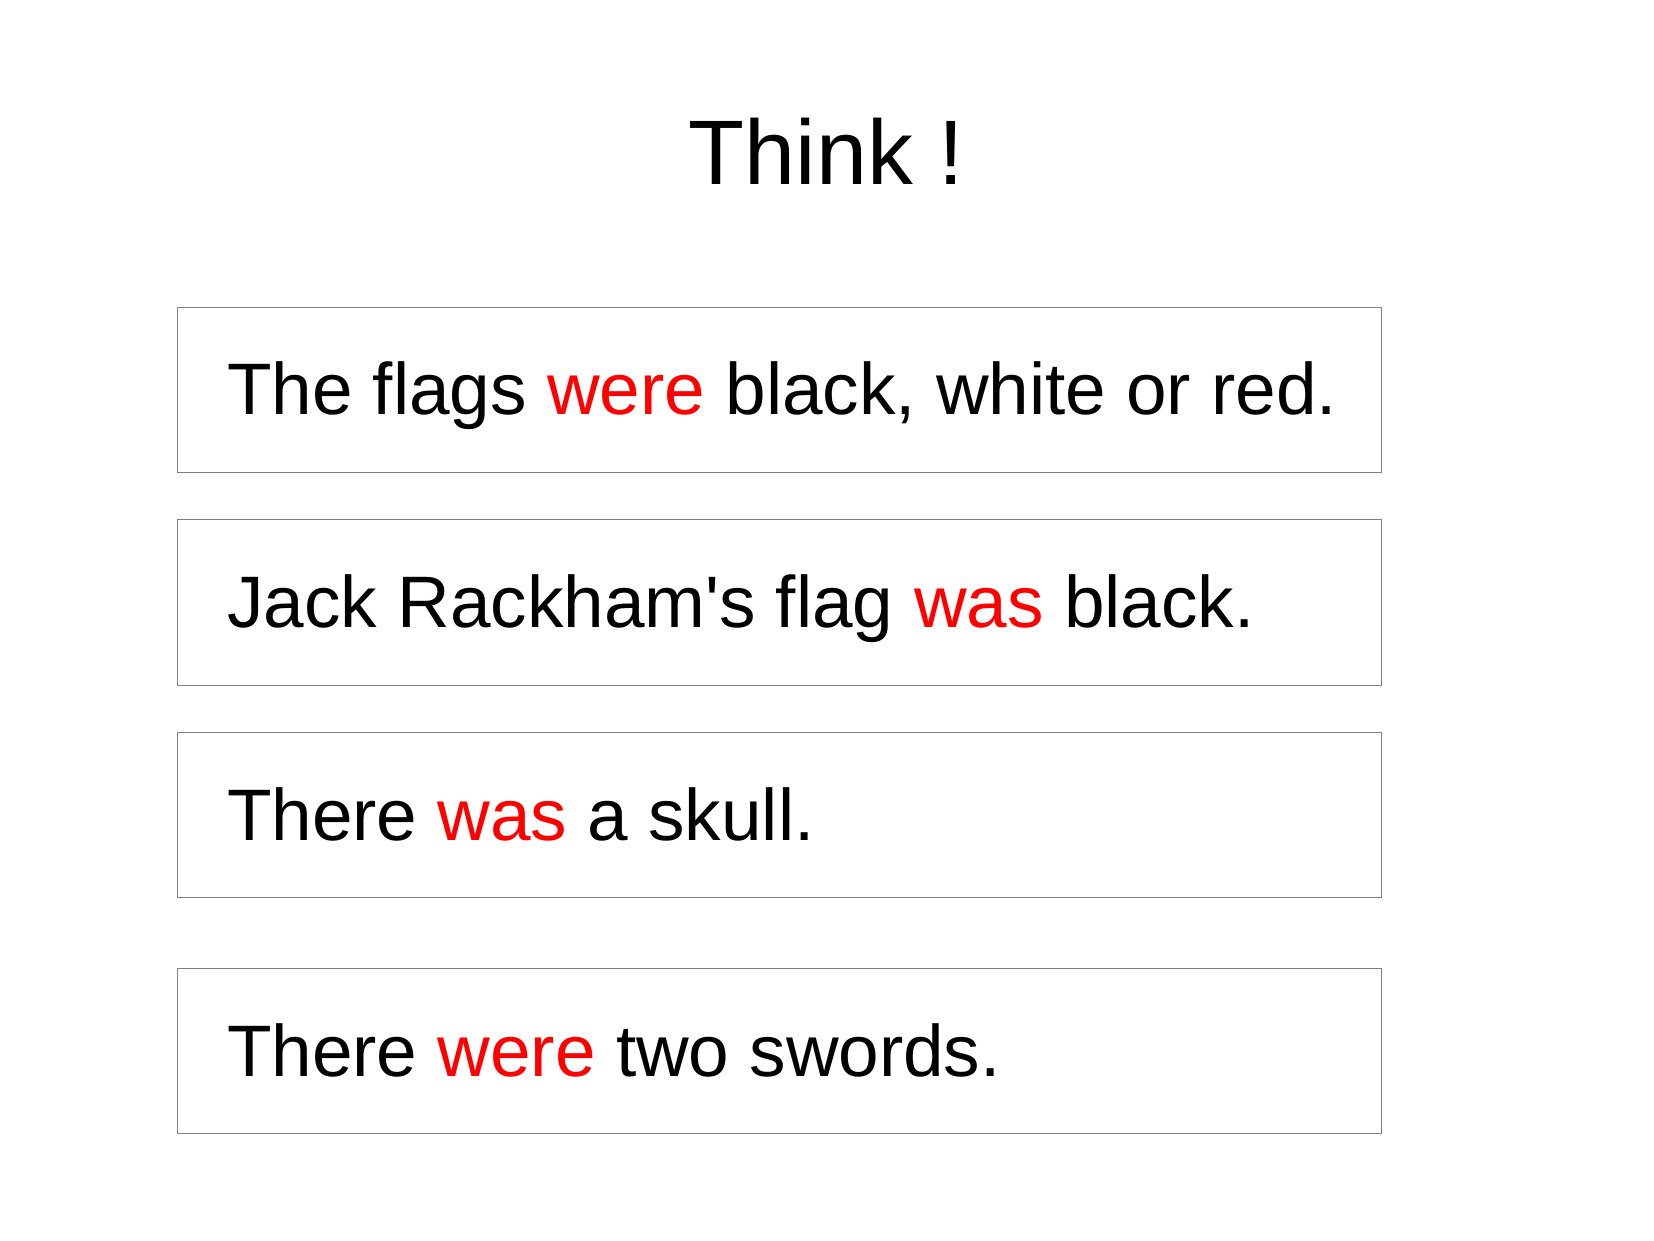

# Think !
The flags were black, white or red.
Jack Rackham's flag was black.
There was a skull.
There were two swords.